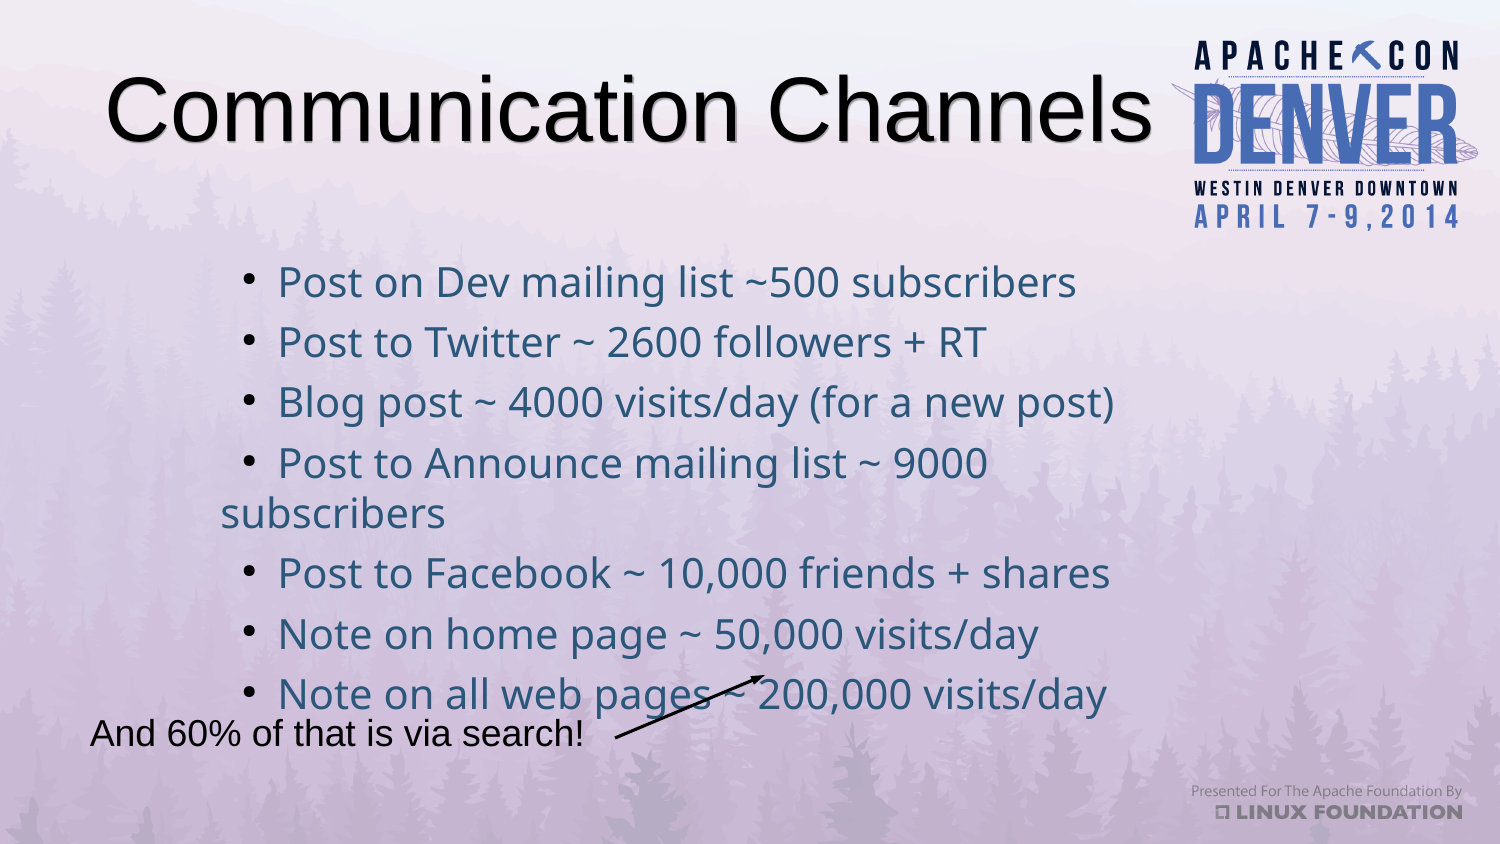

# Communication Channels
Post on Dev mailing list ~500 subscribers
Post to Twitter ~ 2600 followers + RT
Blog post ~ 4000 visits/day (for a new post)
Post to Announce mailing list ~ 9000 subscribers
Post to Facebook ~ 10,000 friends + shares
Note on home page ~ 50,000 visits/day
Note on all web pages ~ 200,000 visits/day
And 60% of that is via search!